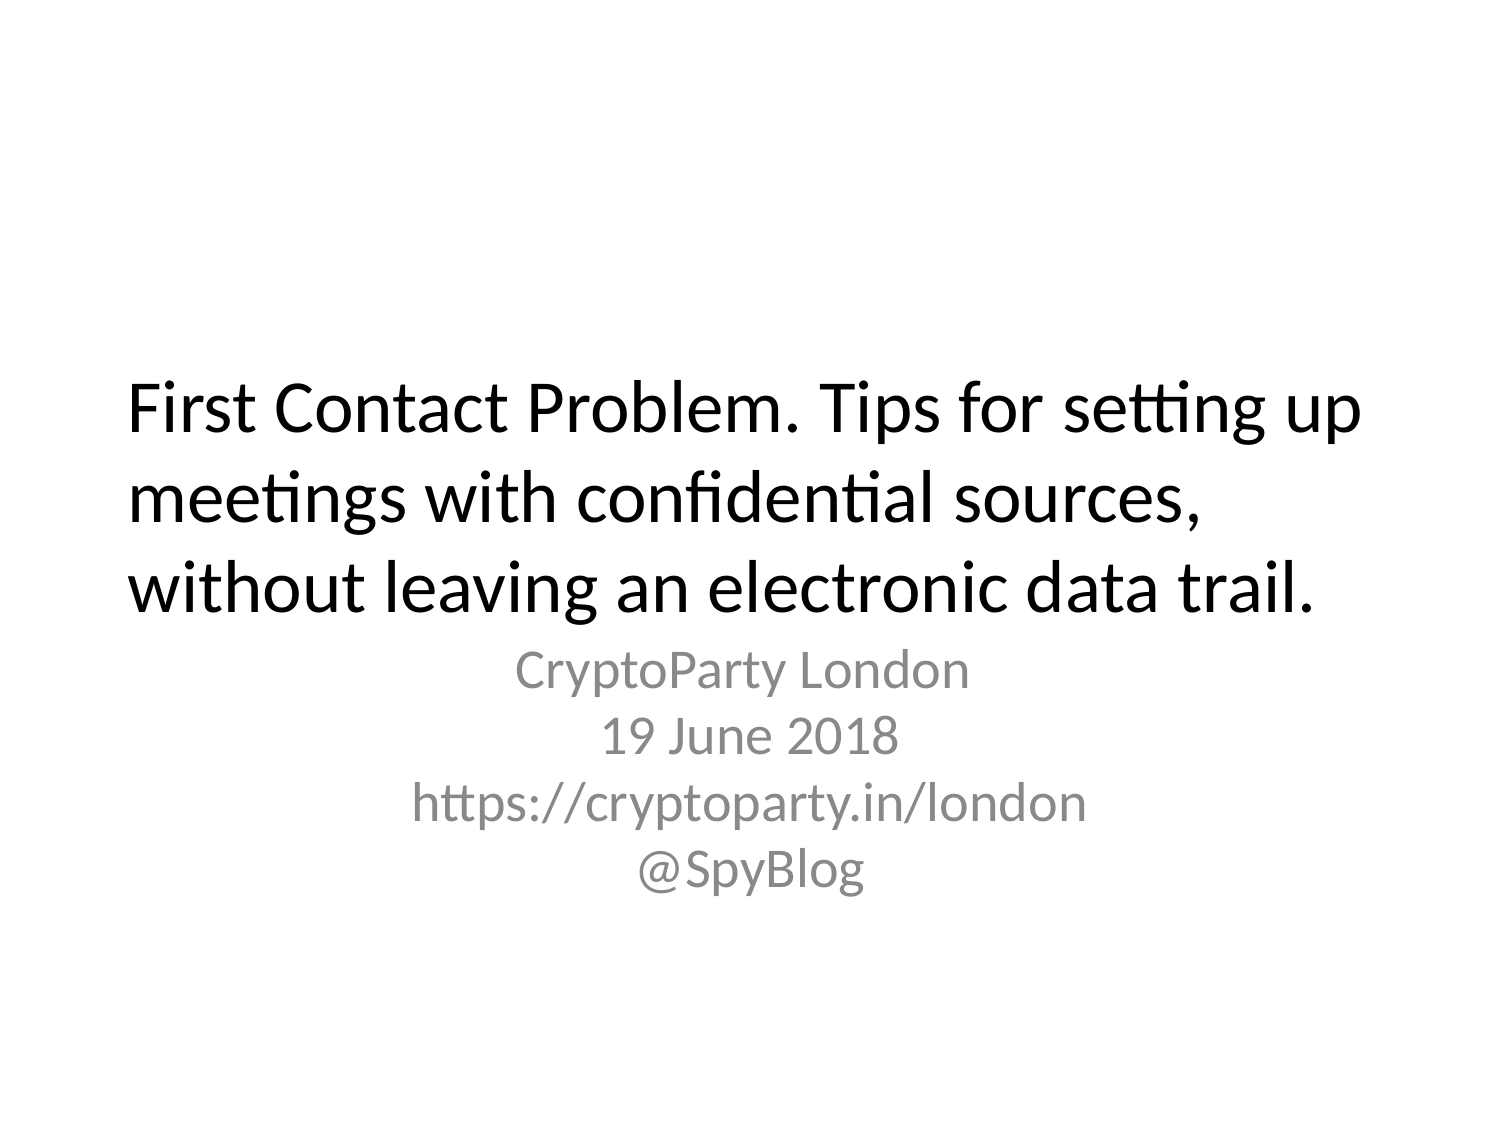

# First Contact Problem. Tips for setting up meetings with confidential sources, without leaving an electronic data trail.
CryptoParty London
19 June 2018
https://cryptoparty.in/london
@SpyBlog